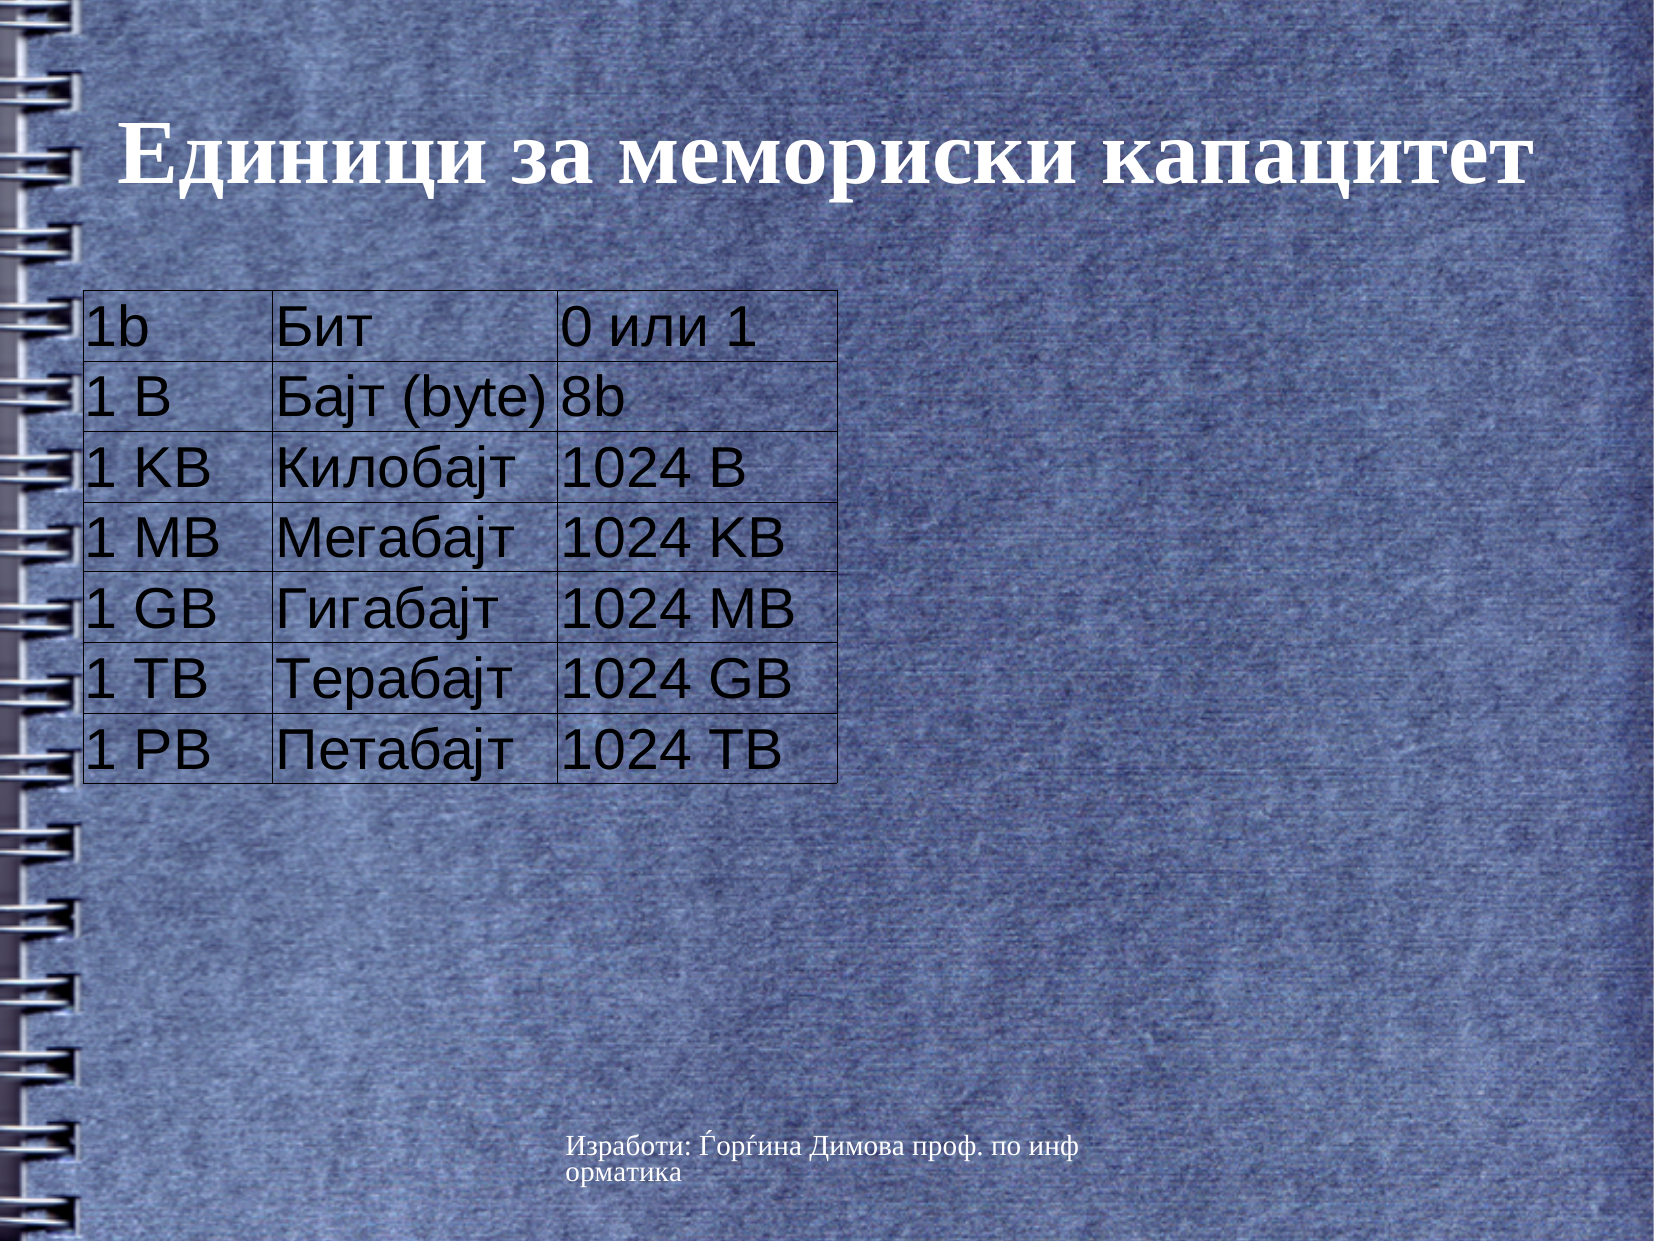

# Единици за мемориски капацитет
Изработи: Ѓорѓина Димова проф. по информатика